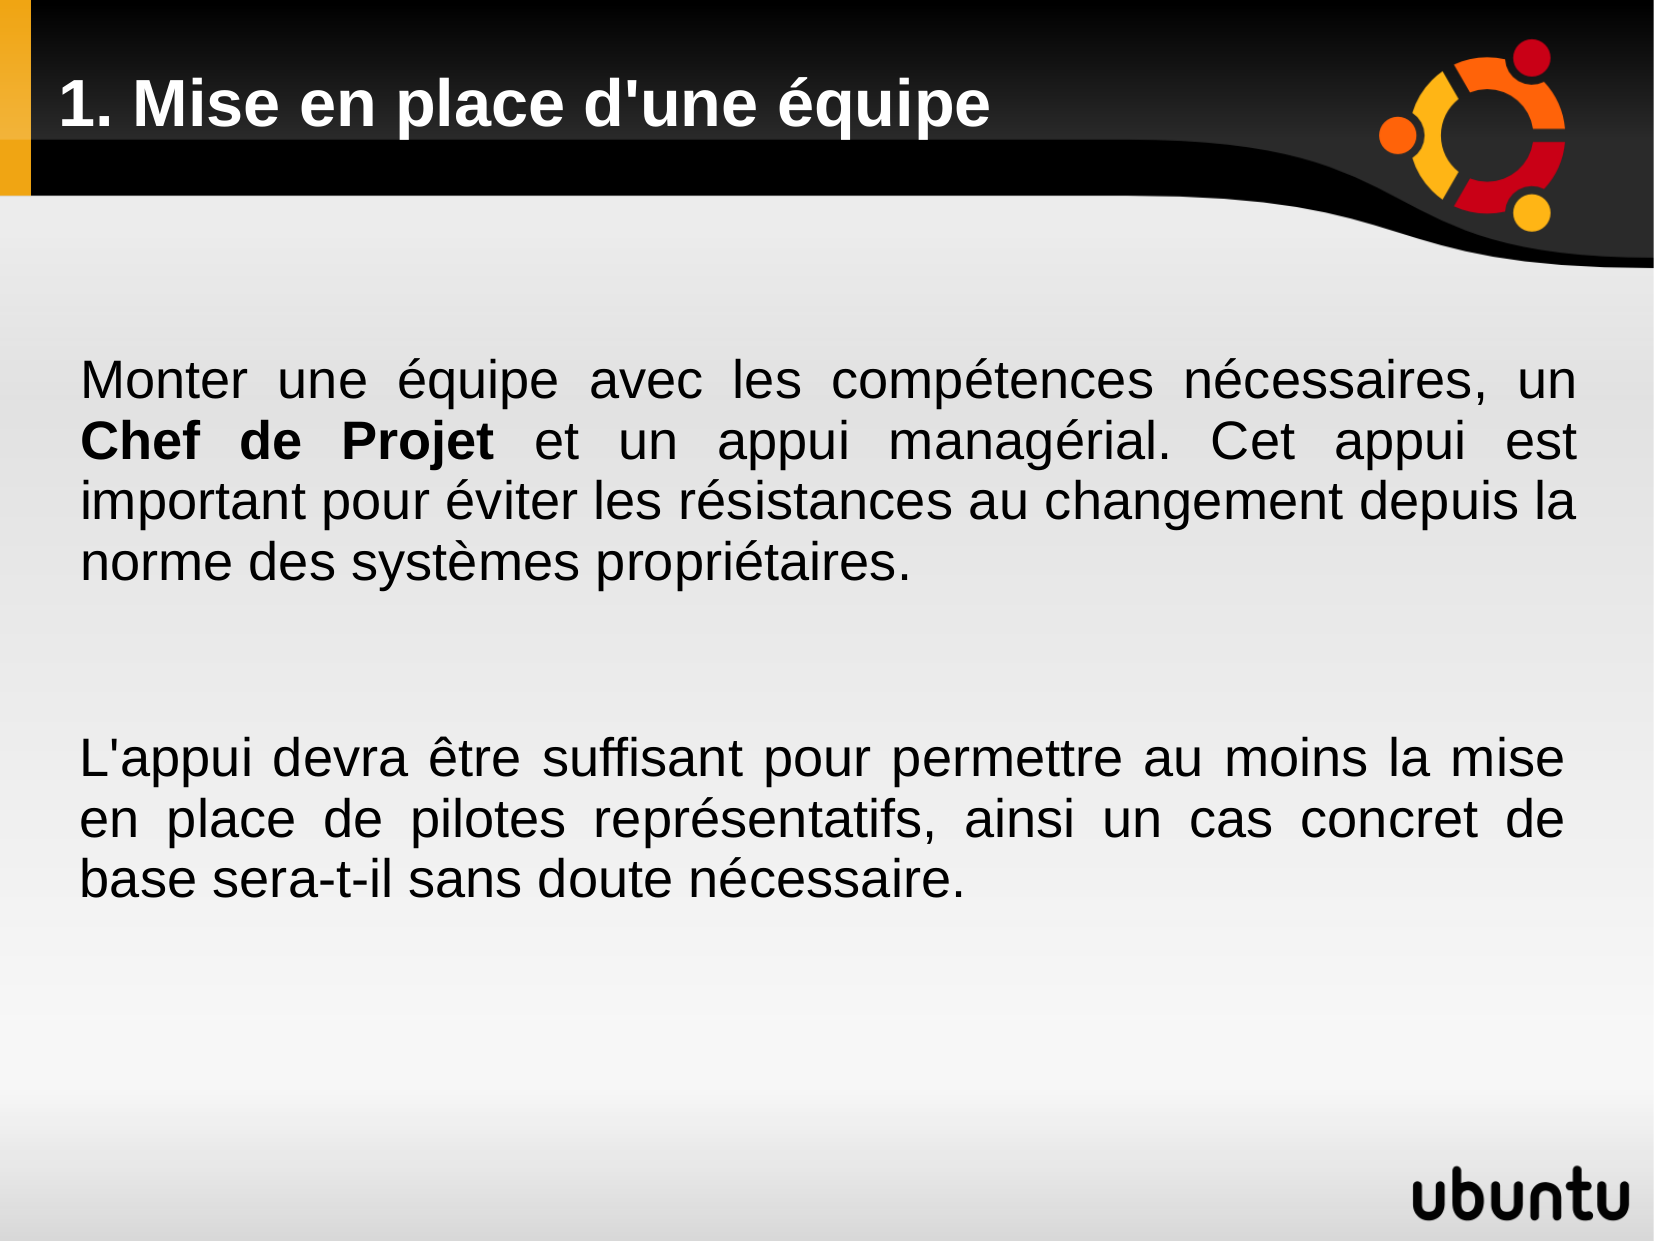

# 1. Mise en place d'une équipe
Monter une équipe avec les compétences nécessaires, un Chef de Projet et un appui managérial. Cet appui est important pour éviter les résistances au changement depuis la norme des systèmes propriétaires.
L'appui devra être suffisant pour permettre au moins la mise en place de pilotes représentatifs, ainsi un cas concret de base sera-t-il sans doute nécessaire.